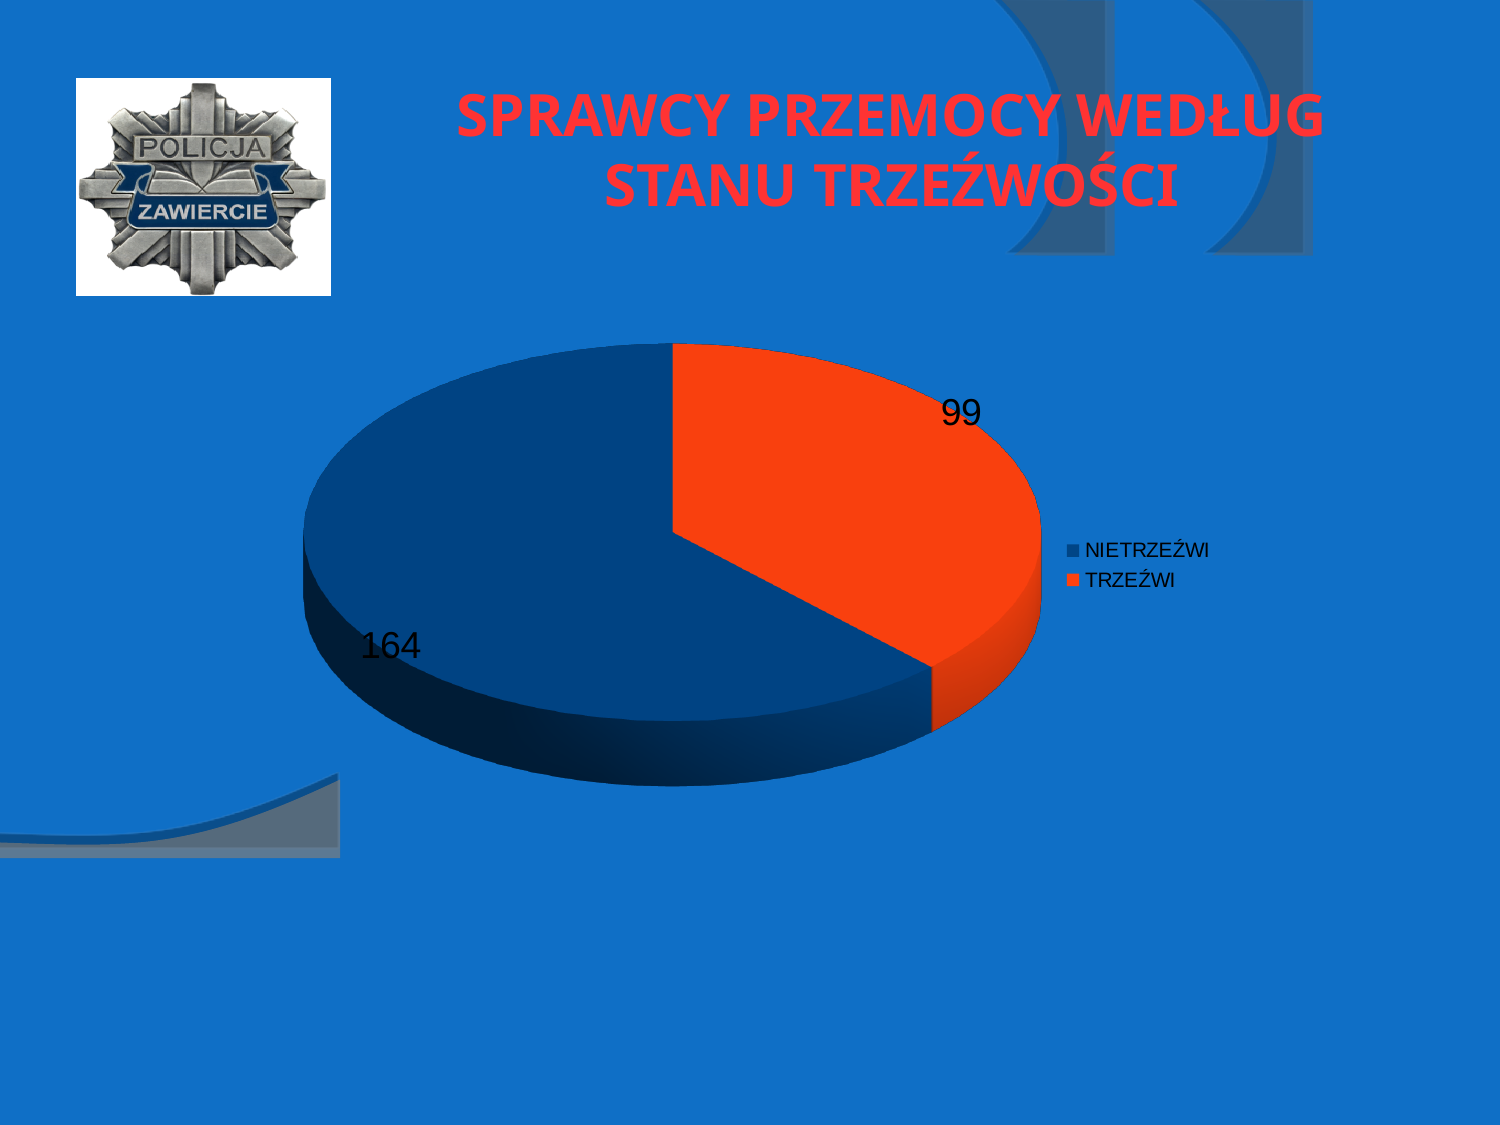

# SPRAWCY PRZEMOCY WEDŁUG STANU TRZEŹWOŚCI
[unsupported chart]